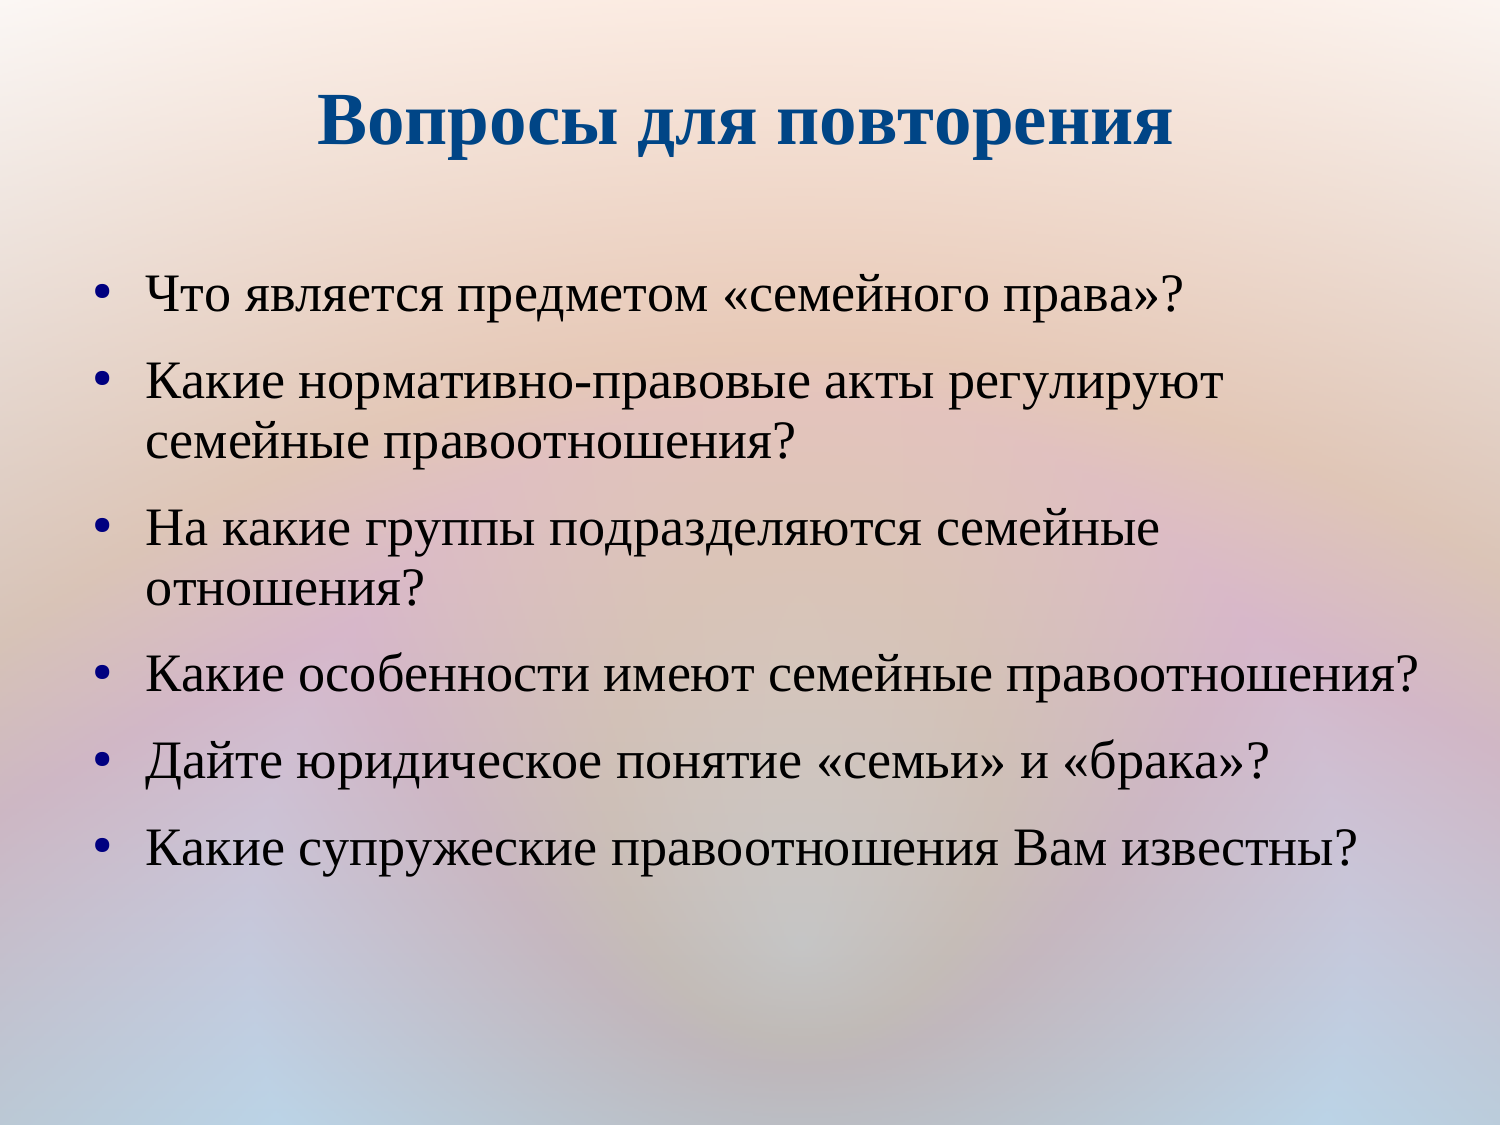

# Вопросы для повторения
Что является предметом «семейного права»?
Какие нормативно-правовые акты регулируют семейные правоотношения?
На какие группы подразделяются семейные отношения?
Какие особенности имеют семейные правоотношения?
Дайте юридическое понятие «семьи» и «брака»?
Какие супружеские правоотношения Вам известны?